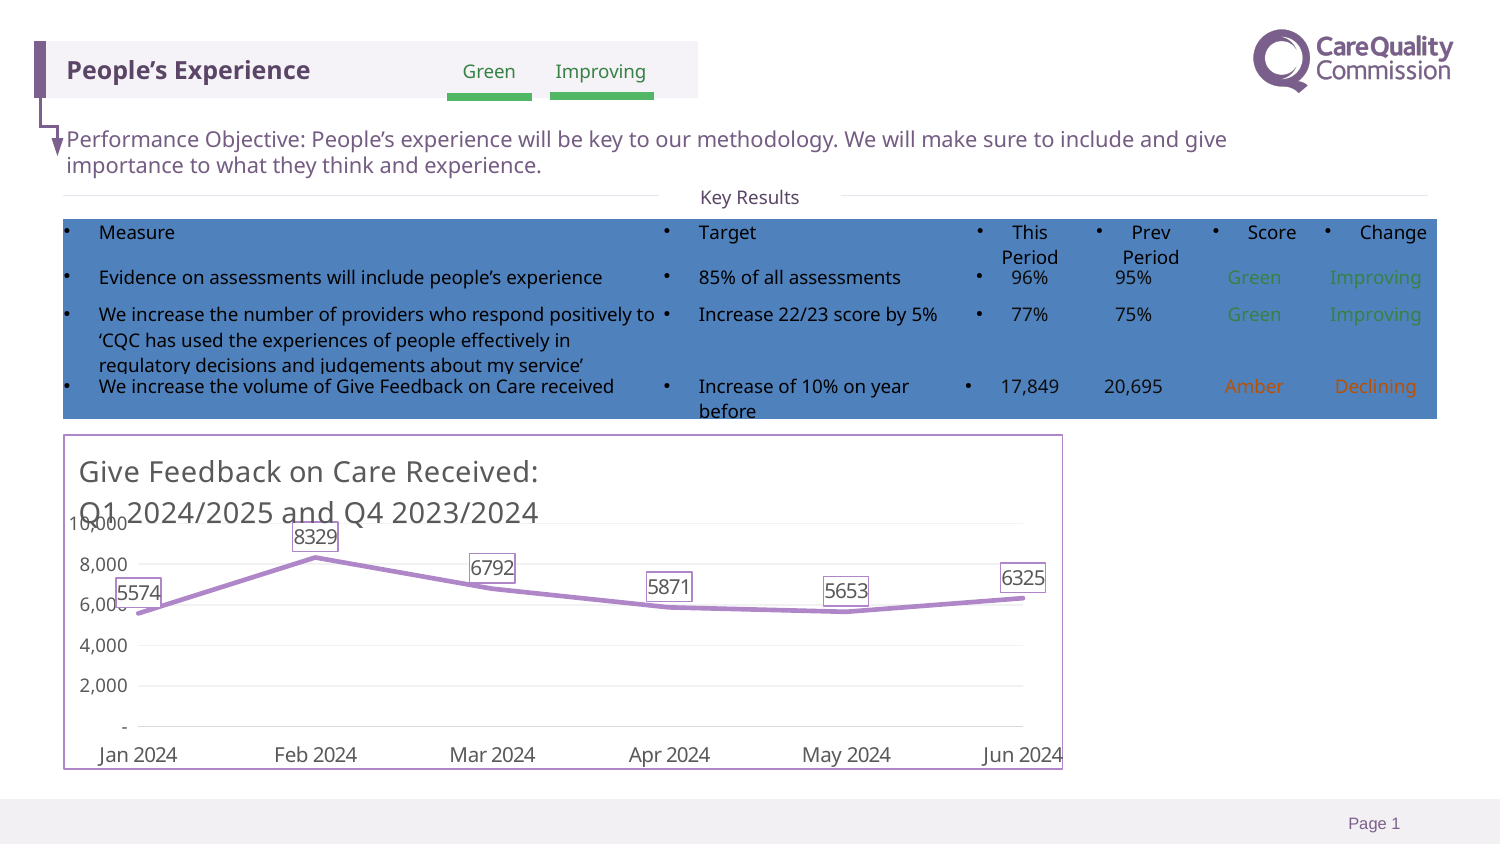

People’s Experience
Green
Improving
# Performance Objective: People’s experience will be key to our methodology. We will make sure to include and give importance to what they think and experience.
Key Results
| Measure | Target | This Period | Prev Period | Score | Change |
| --- | --- | --- | --- | --- | --- |
| Evidence on assessments will include people’s experience | 85% of all assessments | 96% | 95% | Green | Improving |
| We increase the number of providers who respond positively to ‘CQC has used the experiences of people effectively in regulatory decisions and judgements about my service’ | Increase 22/23 score by 5% | 77% | 75% | Green | Improving |
| We increase the volume of Give Feedback on Care received | Increase of 10% on year before | 17,849 | 20,695 | Amber | Declining |
### Chart: Give Feedback on Care Received:
Q1 2024/2025 and Q4 2023/2024
| Category | [v_GFC] |
|---|---|
| Jan 2024 | 5574.0 |
| Feb 2024 | 8329.0 |
| Mar 2024 | 6792.0 |
| Apr 2024 | 5871.0 |
| May 2024 | 5653.0 |
| Jun 2024 | 6325.0 |
Page 1